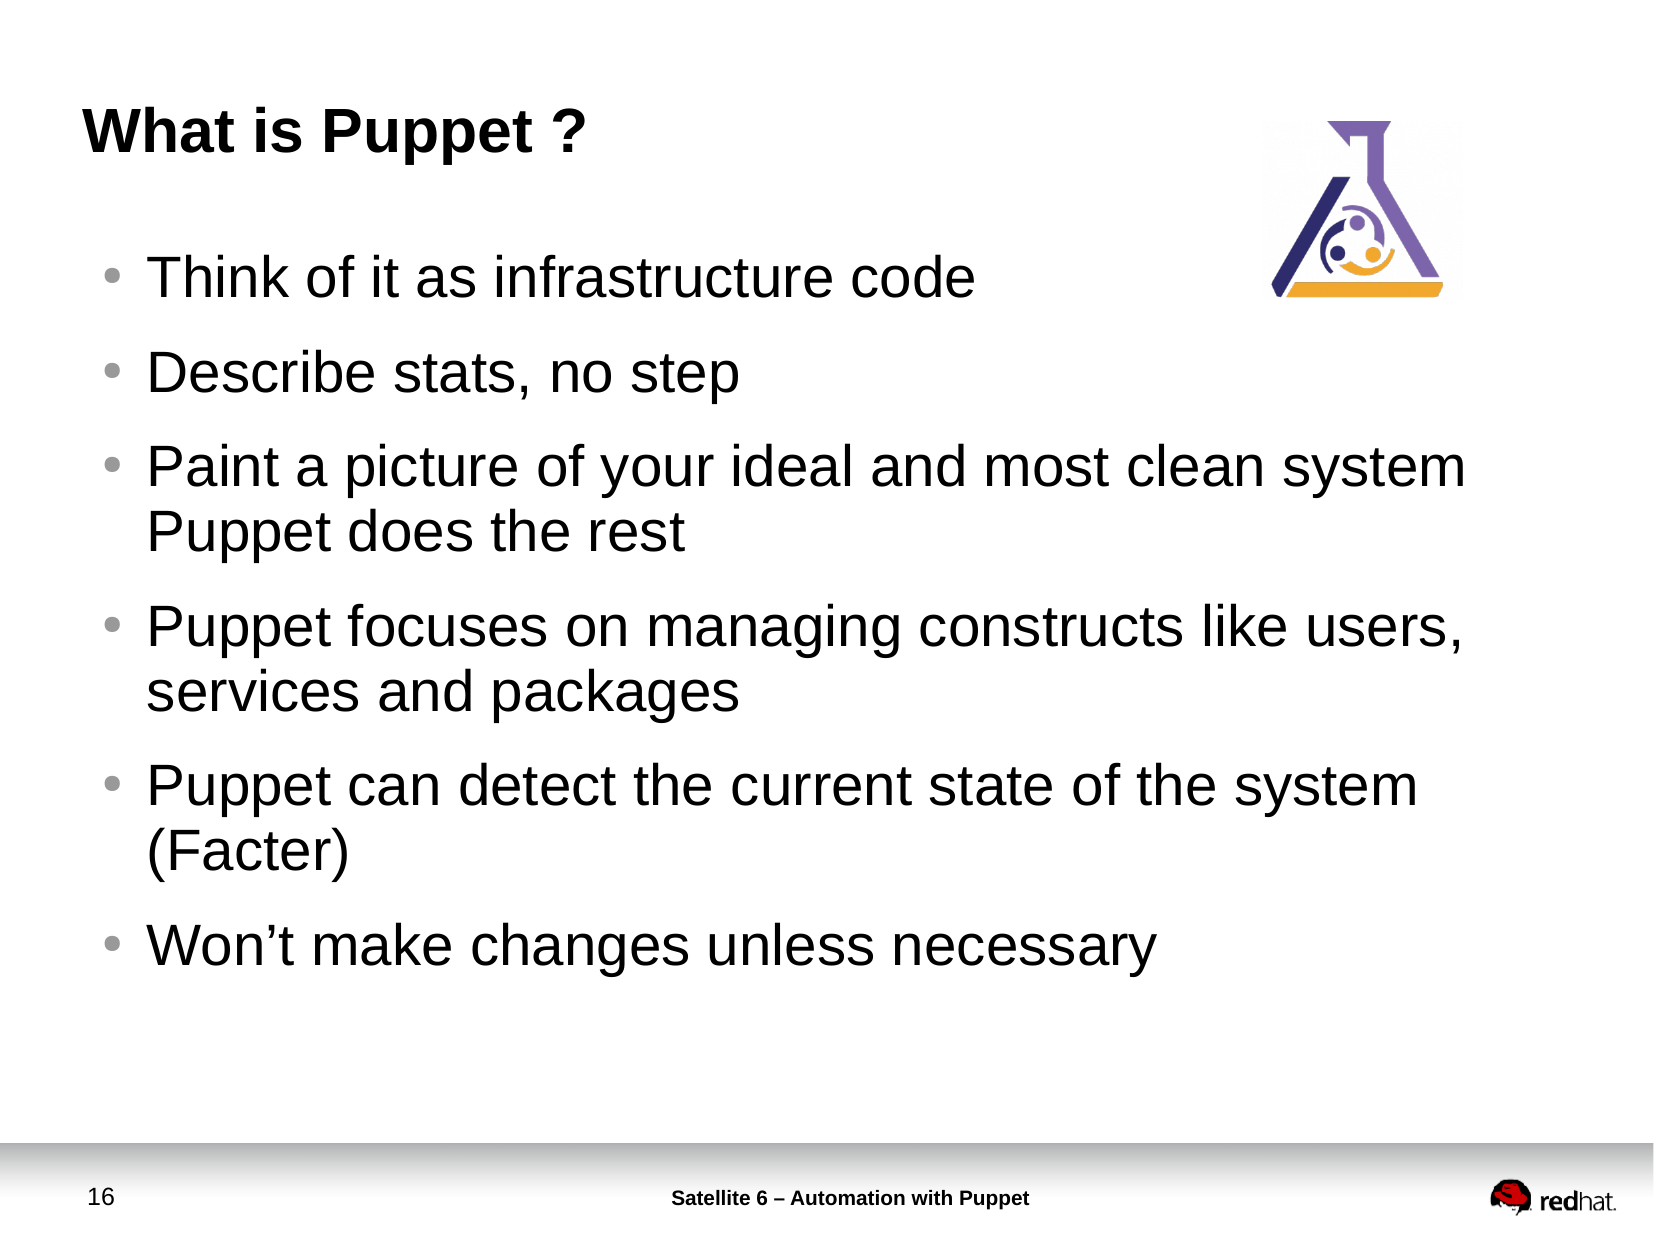

# What is Puppet ?
Think of it as infrastructure code
Describe stats, no step
Paint a picture of your ideal and most clean system Puppet does the rest
Puppet focuses on managing constructs like users, services and packages
Puppet can detect the current state of the system (Facter)
Won’t make changes unless necessary